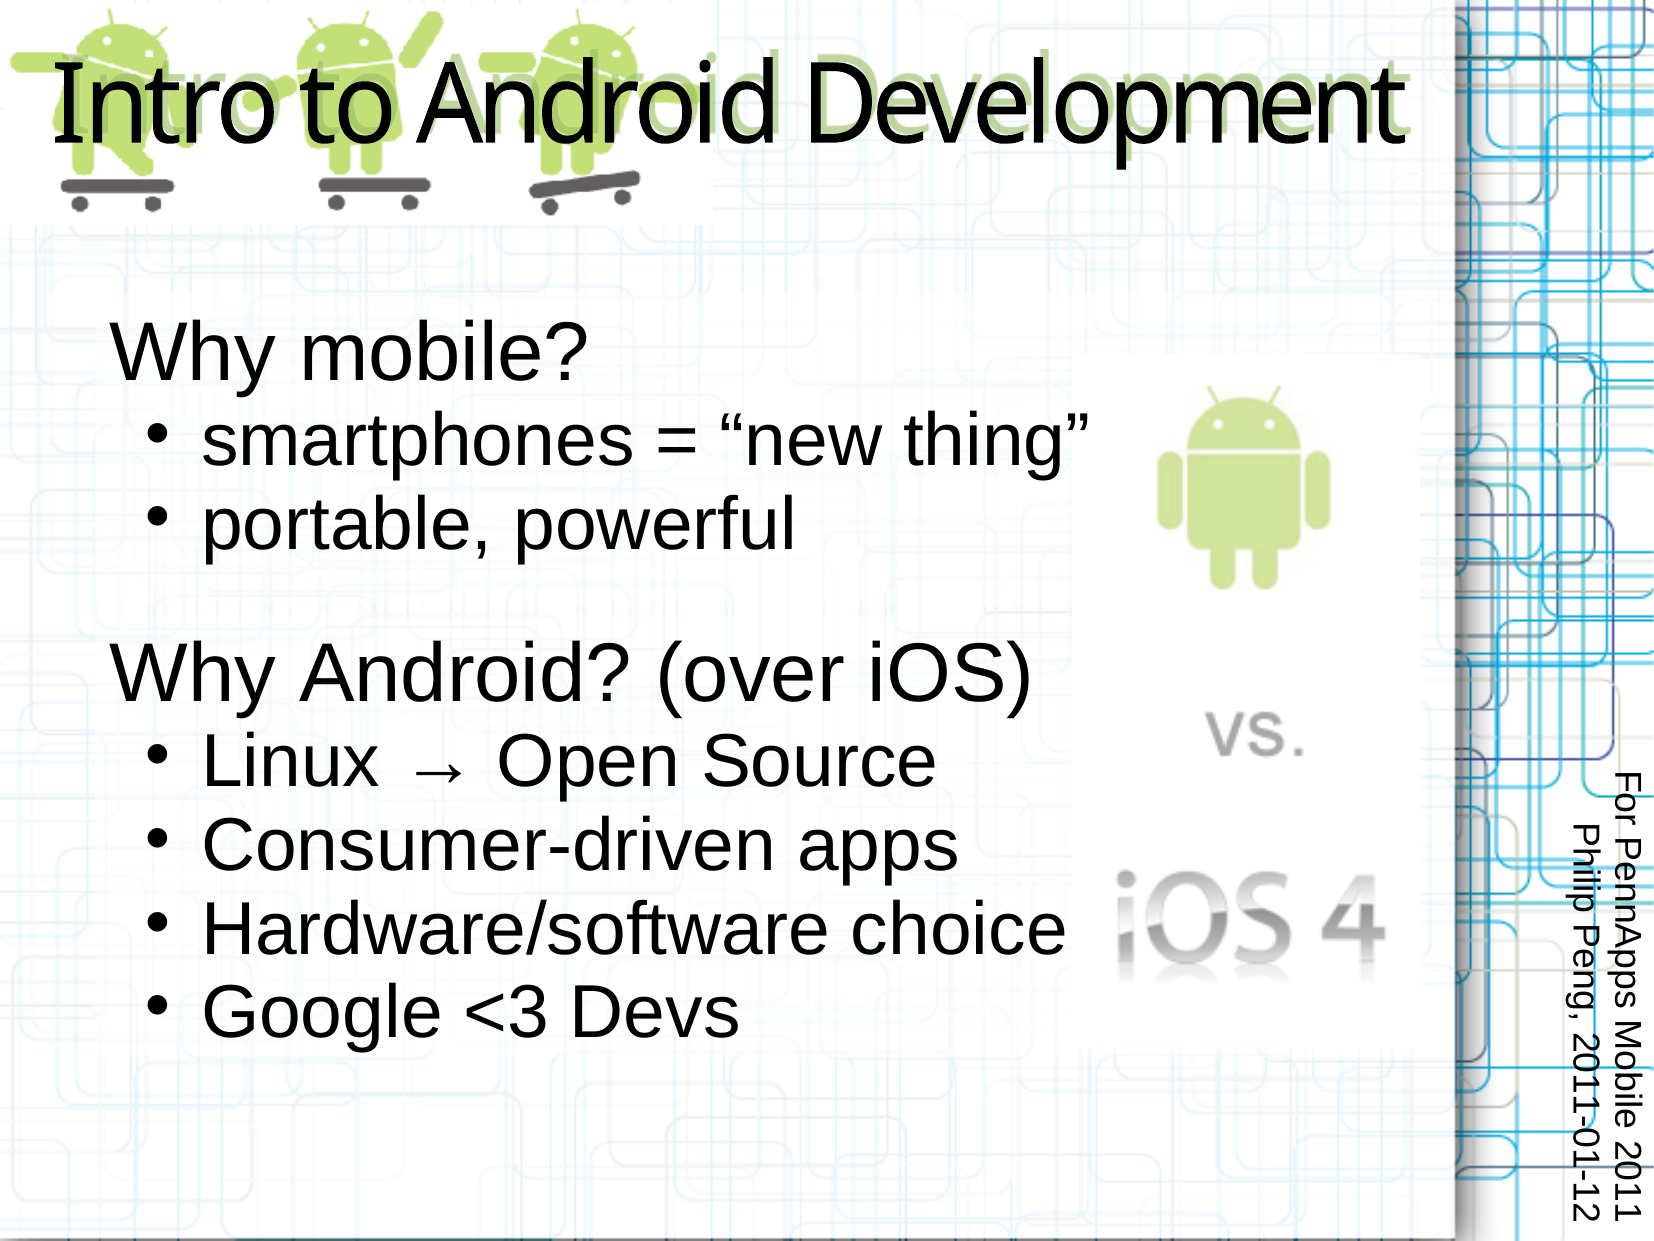

Intro to Android Development
Why mobile?
 smartphones = “new thing”
 portable, powerful
Why Android? (over iOS)
 Linux → Open Source
 Consumer-driven apps
 Hardware/software choice
 Google <3 Devs
For PennApps Mobile 2011
Philip Peng, 2011-01-12